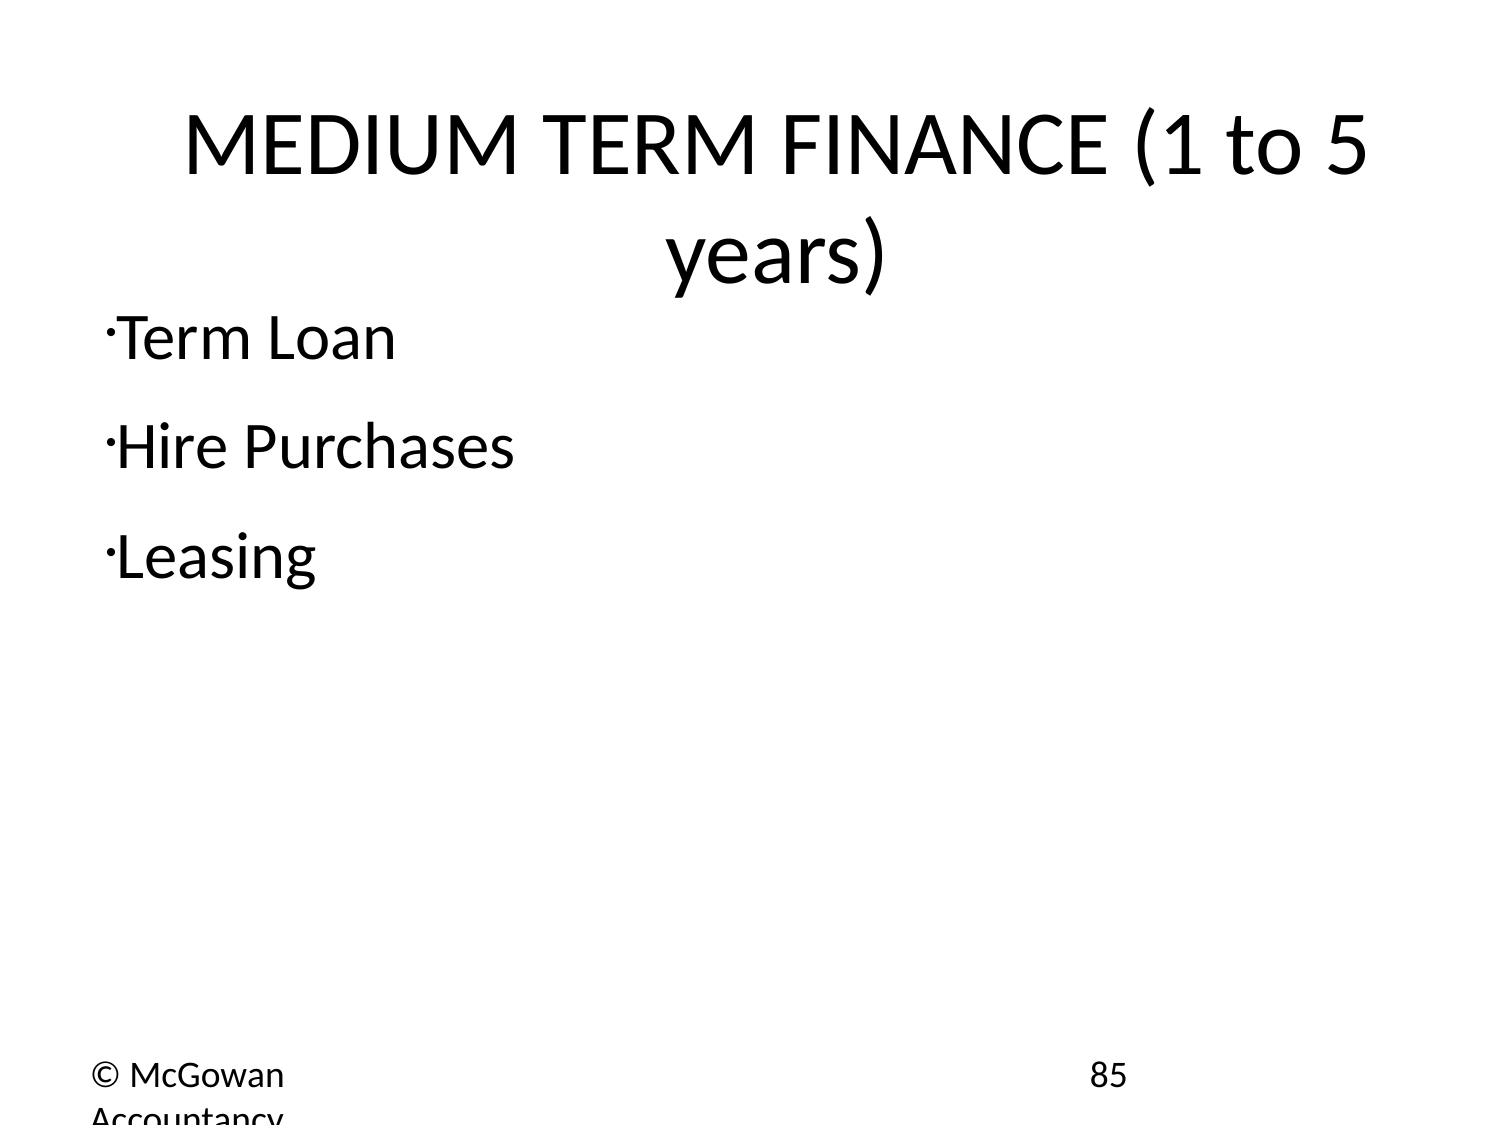

# MEDIUM TERM FINANCE (1 to 5 years)
Term Loan
Hire Purchases
Leasing
© McGowan Accountancy Services
85